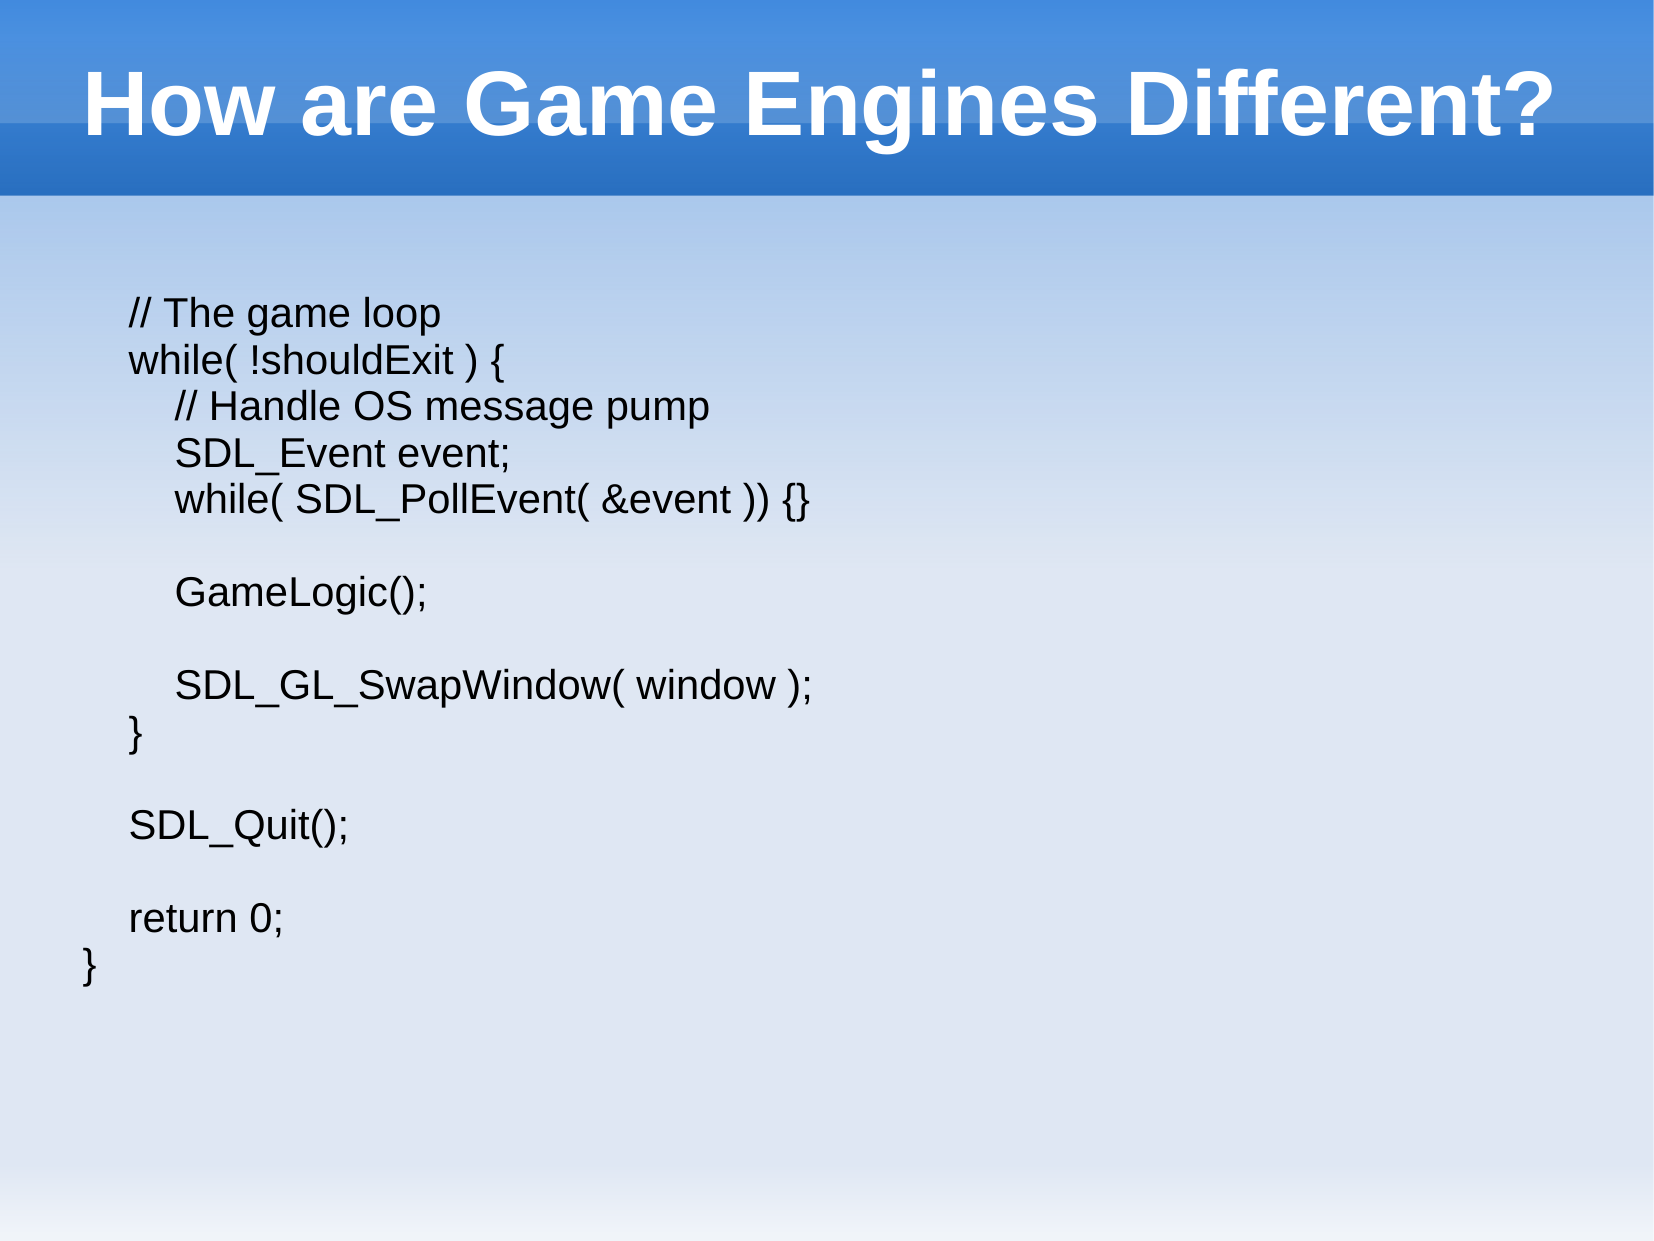

# How are Game Engines Different?
 // The game loop
 while( !shouldExit ) {
 // Handle OS message pump
 SDL_Event event;
 while( SDL_PollEvent( &event )) {}
 GameLogic();
 SDL_GL_SwapWindow( window );
 }
 SDL_Quit();
 return 0;
}